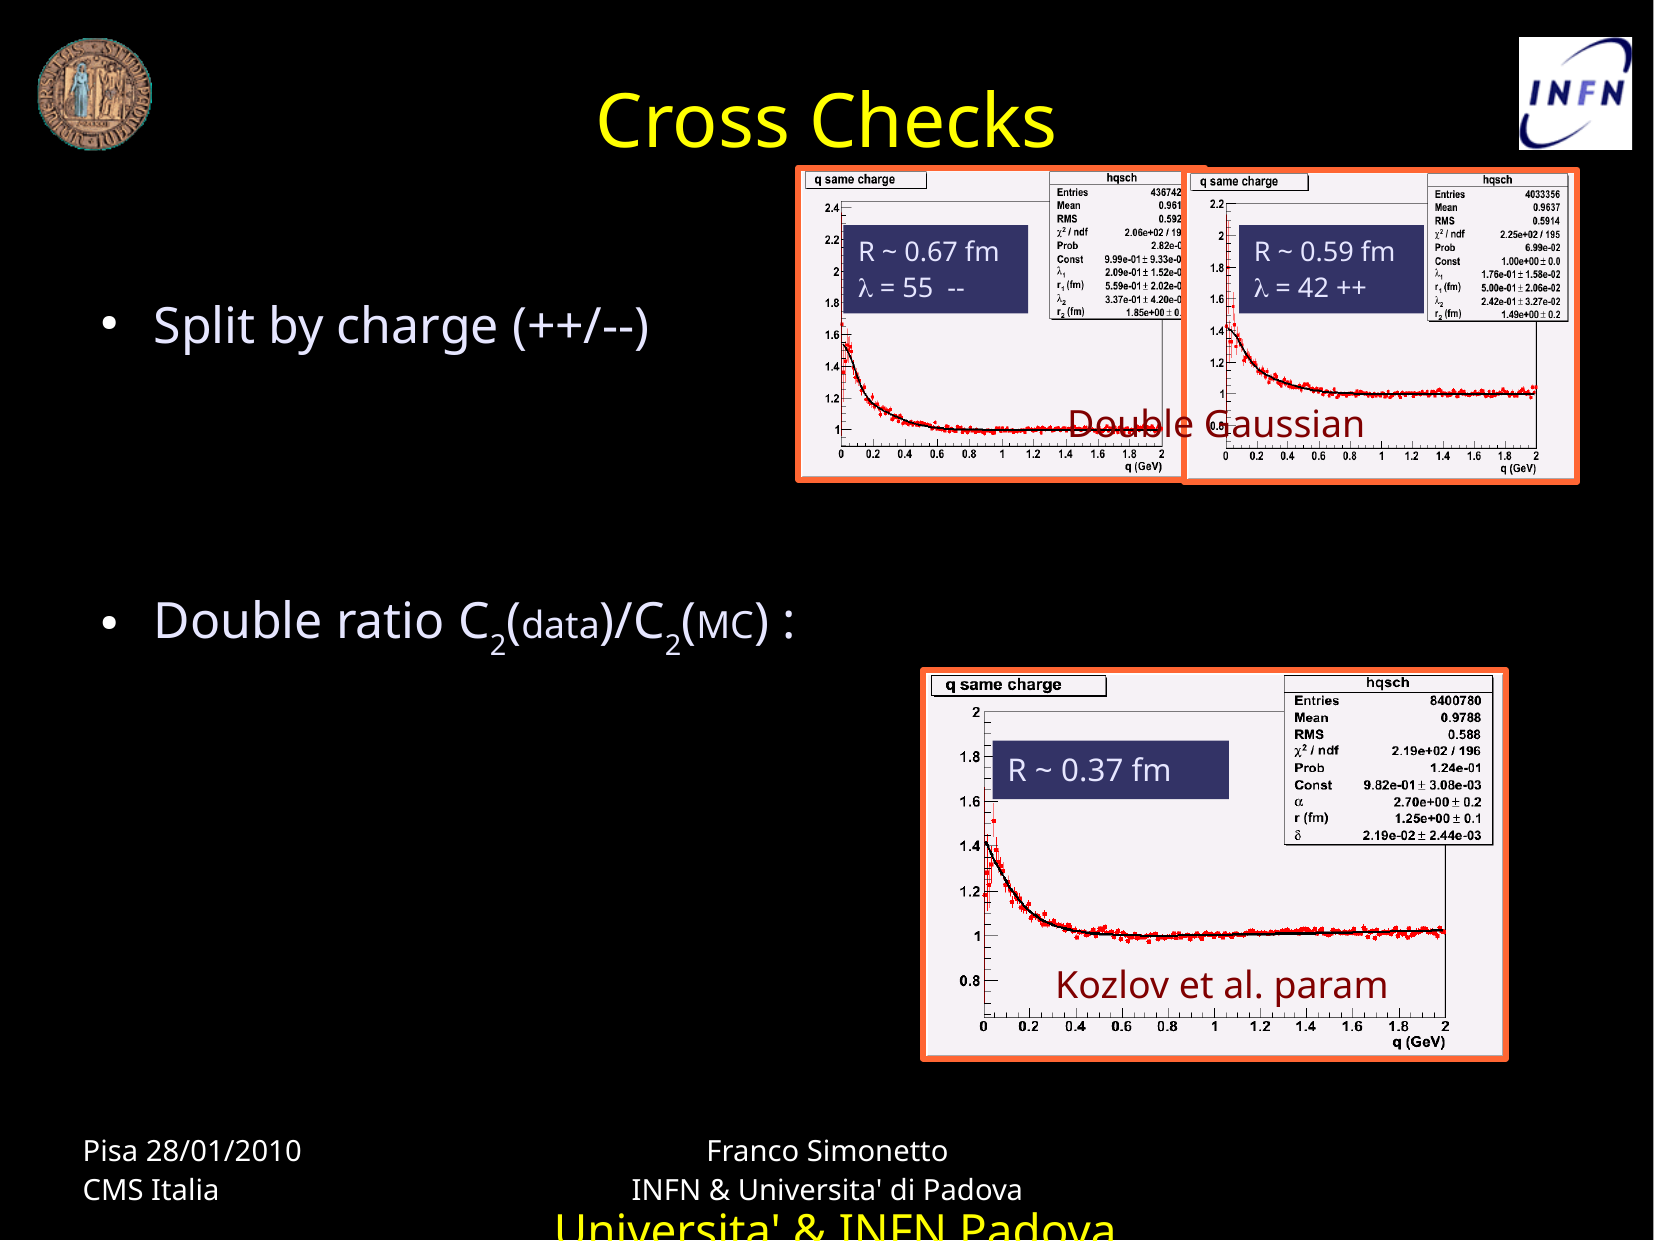

# Cross Checks
R ~ 0.67 fm
l = 55 --
R ~ 0.59 fm
l = 42 ++
Split by charge (++/--)
Double Gaussian
Double ratio C2(data)/C2(MC) :
R ~ 0.37 fm
Kozlov et al. param